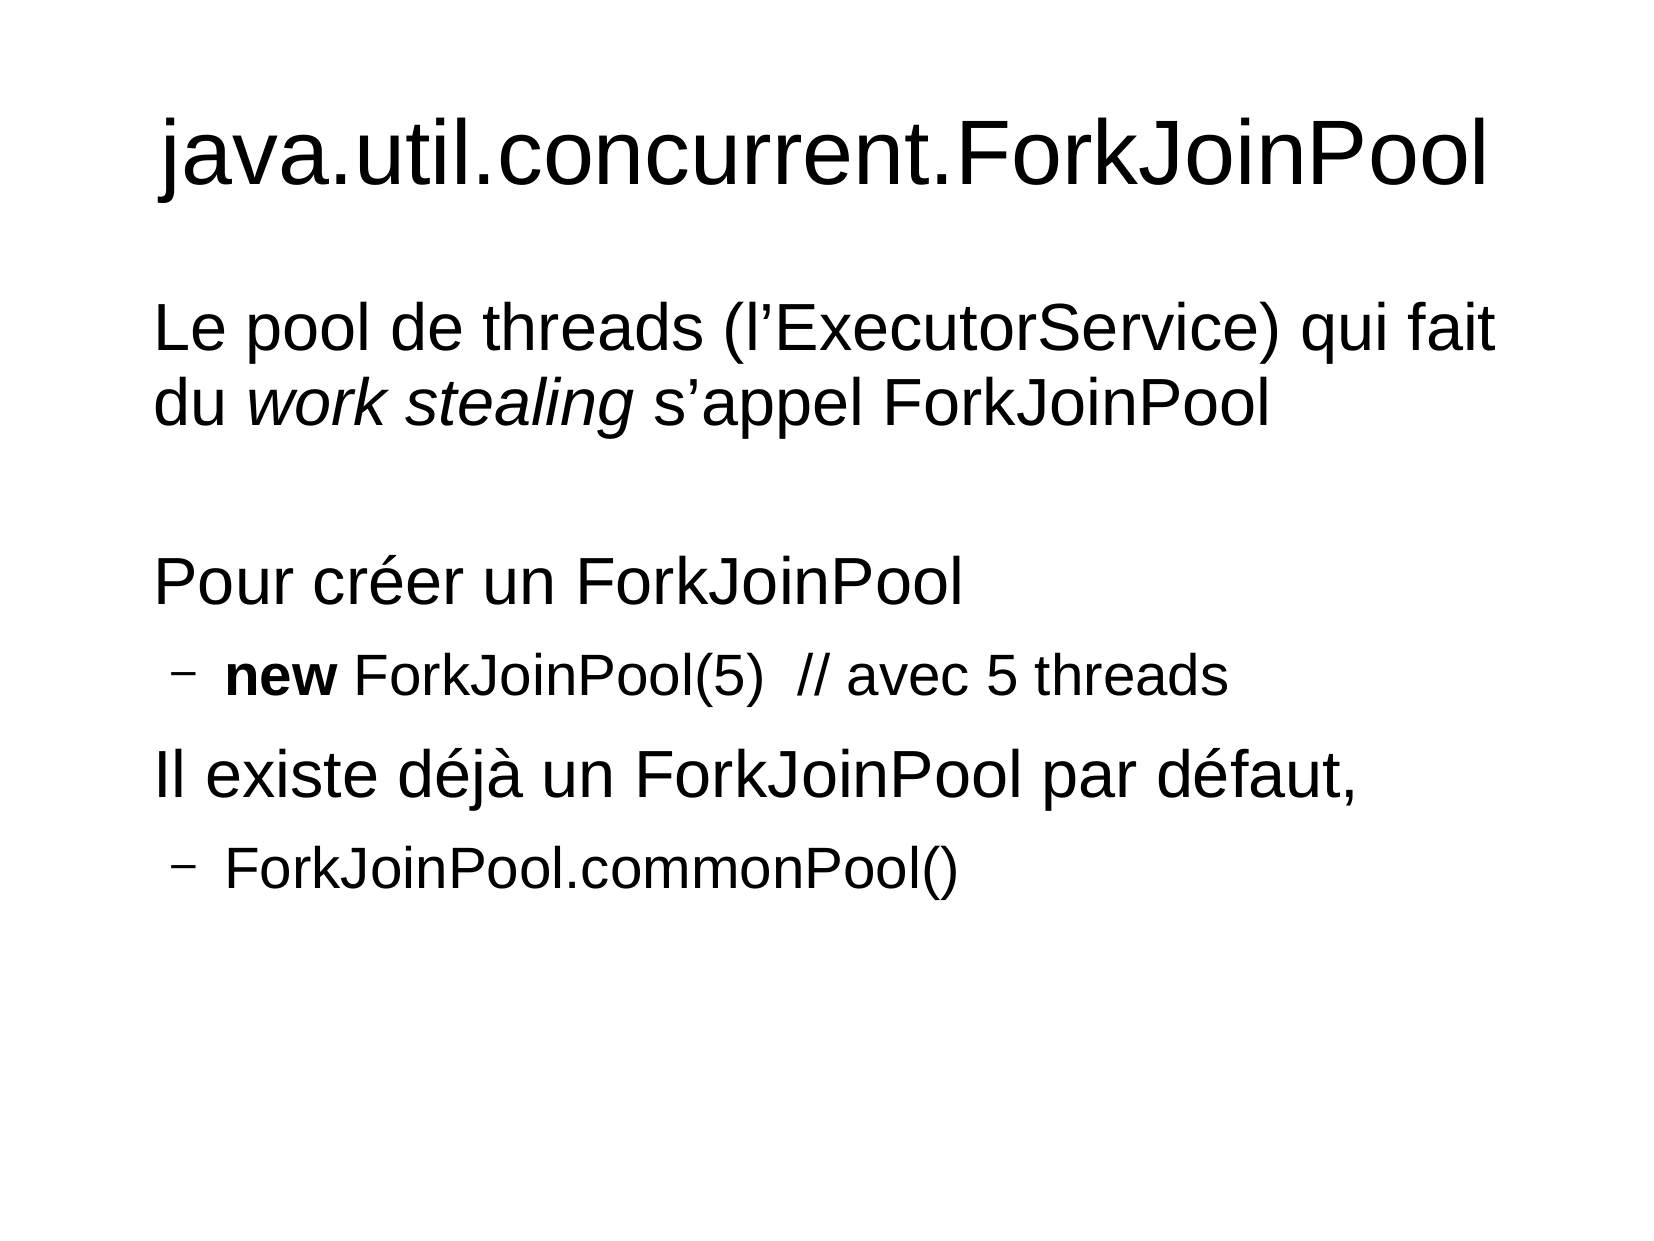

# java.util.concurrent.ForkJoinPool
Le pool de threads (l’ExecutorService) qui fait du work stealing s’appel ForkJoinPool
Pour créer un ForkJoinPool
new ForkJoinPool(5) // avec 5 threads
Il existe déjà un ForkJoinPool par défaut,
ForkJoinPool.commonPool()